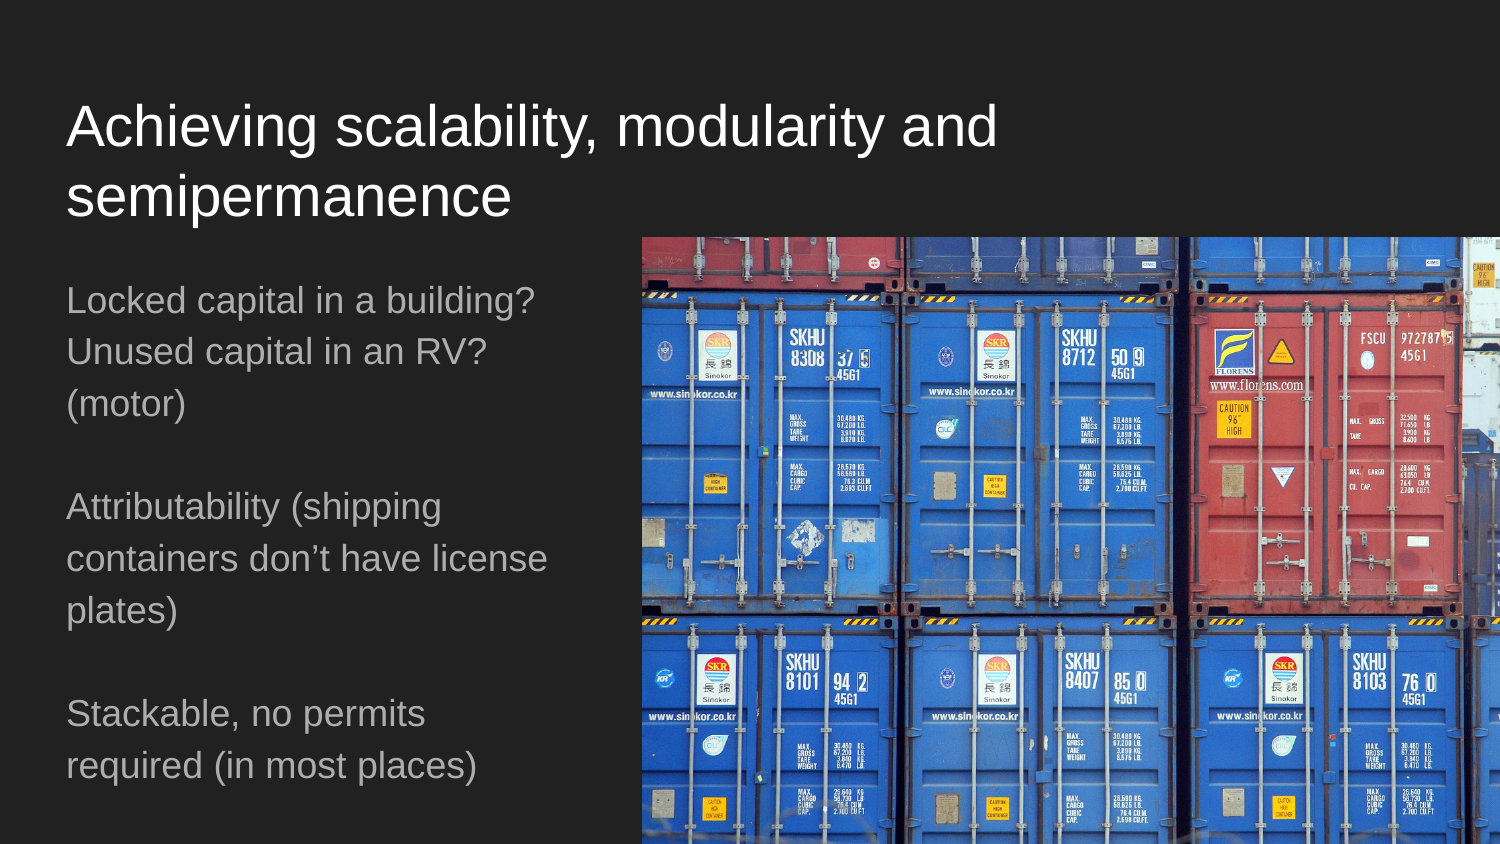

# Achieving scalability, modularity and semipermanence
Locked capital in a building?
Unused capital in an RV? (motor)
Attributability (shipping containers don’t have license plates)
Stackable, no permits required (in most places)